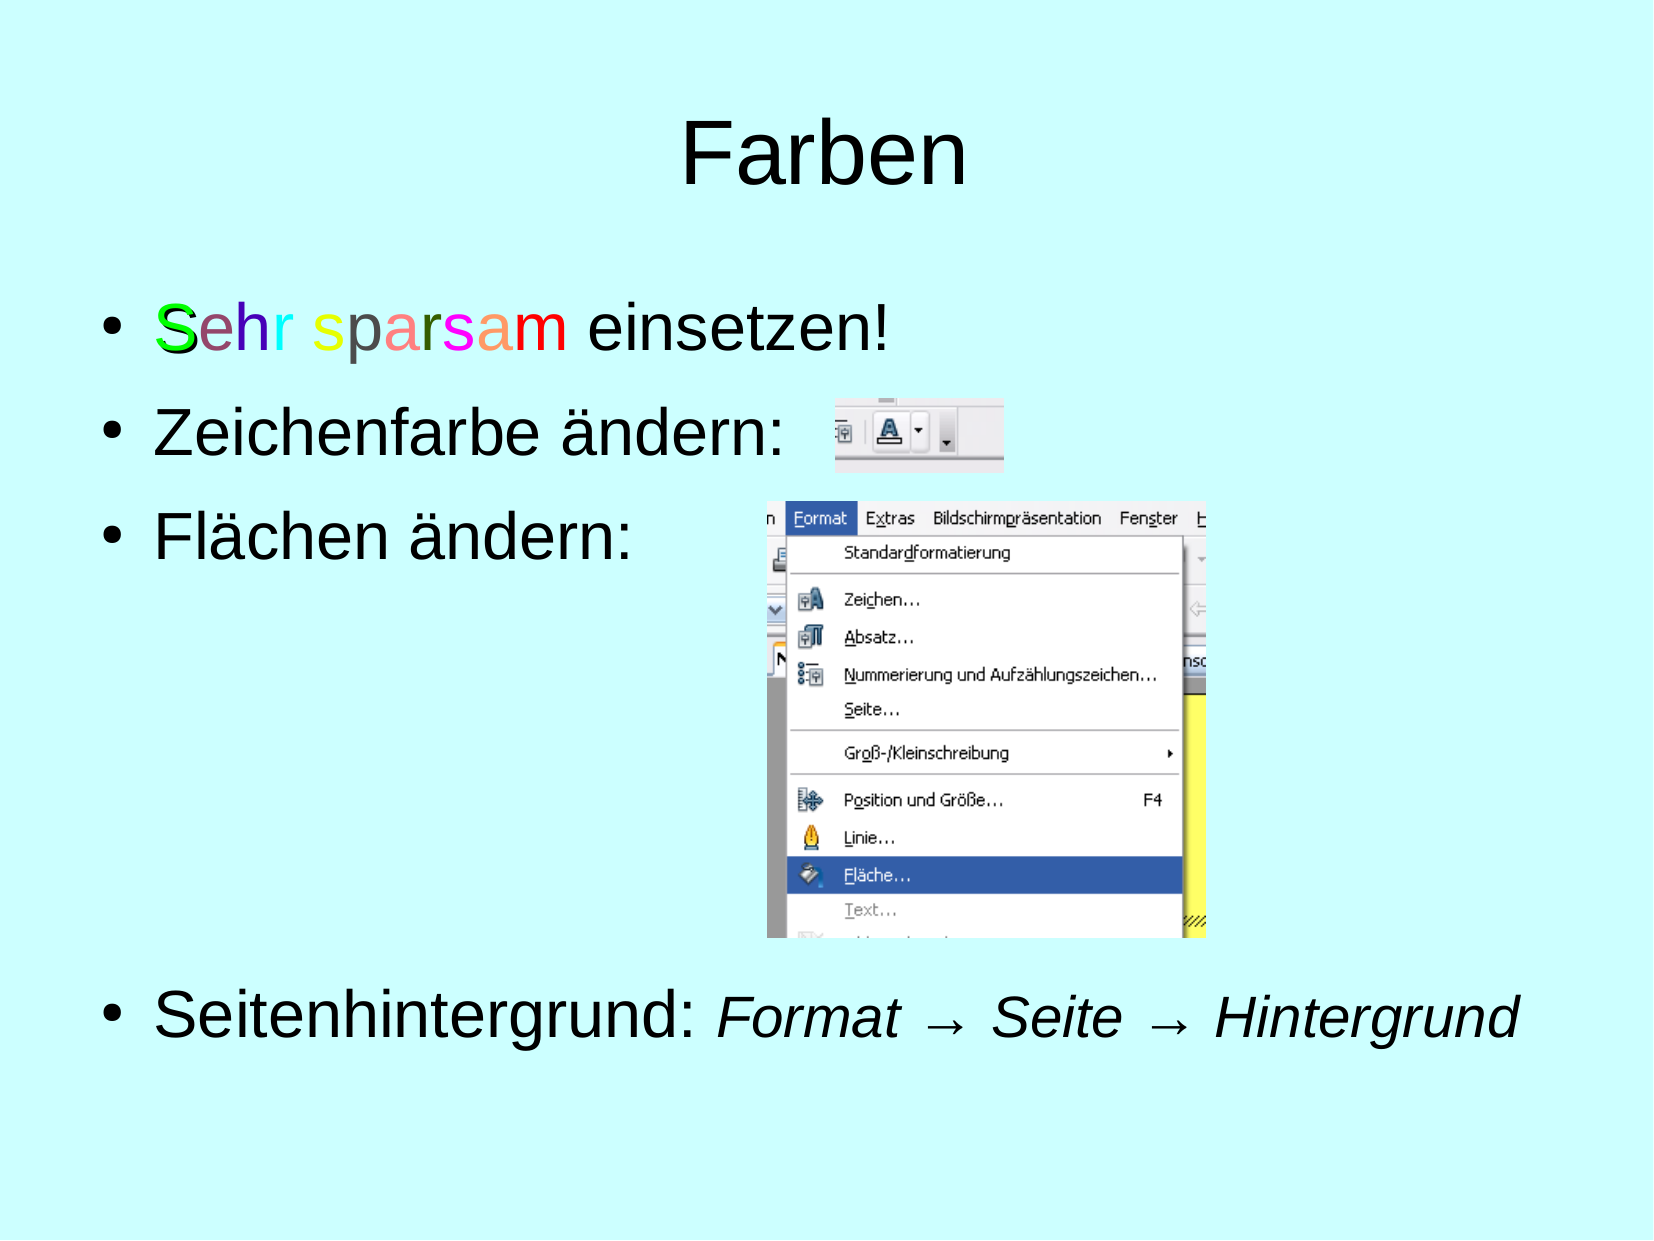

# Farben
Sehr sparsam einsetzen!
Zeichenfarbe ändern:
Flächen ändern:
Seitenhintergrund: Format → Seite → Hintergrund